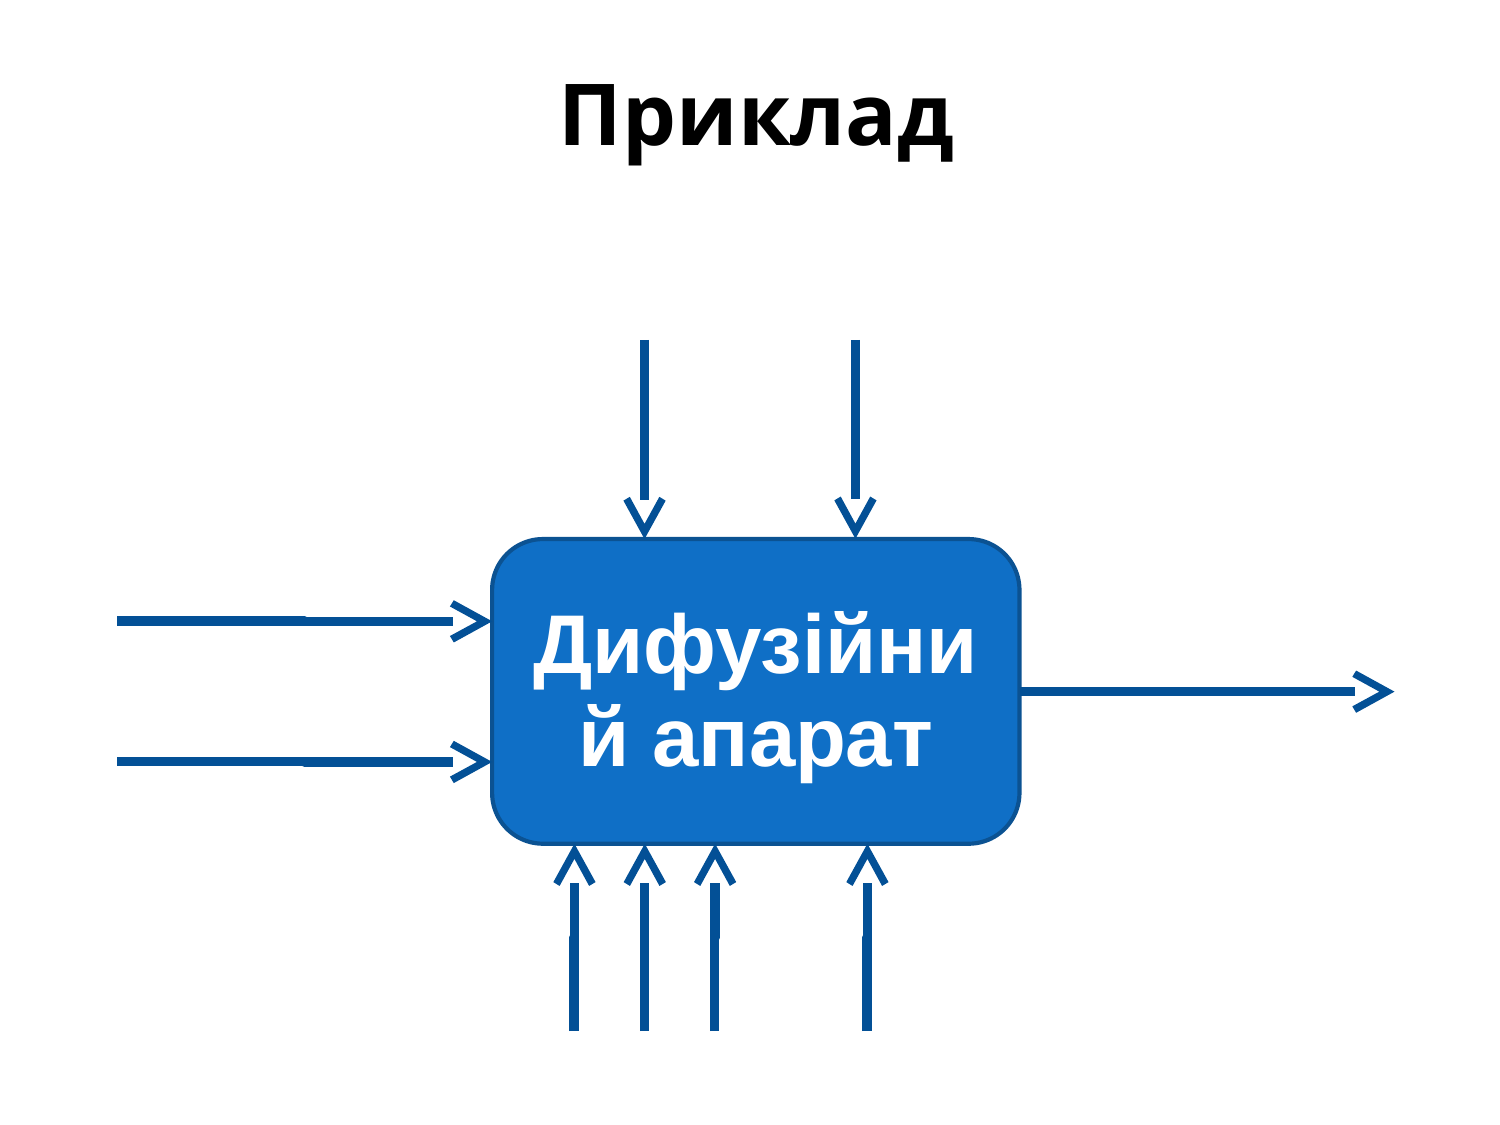

# Приклад
t
c
Стружка
Дифузійний апарат
y
Сік
Навантаження об’єму